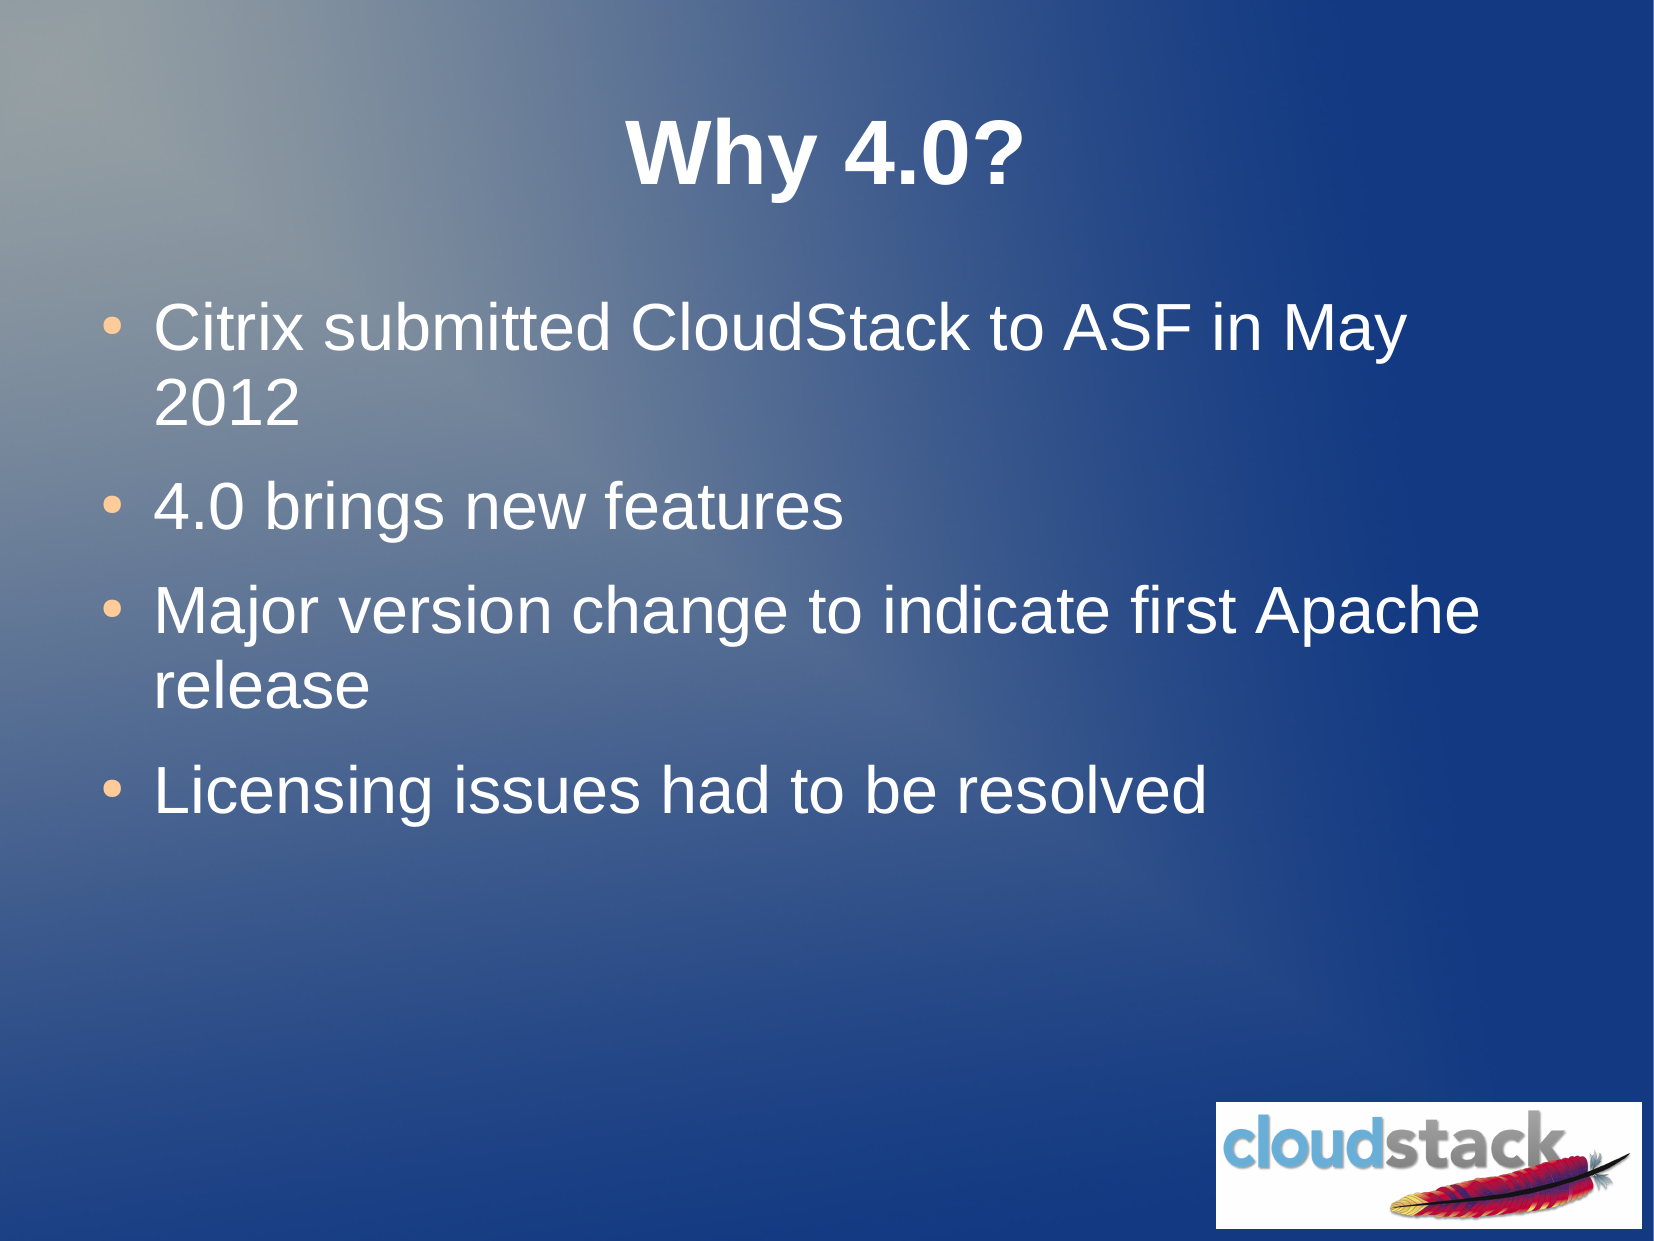

# Why 4.0?
Citrix submitted CloudStack to ASF in May 2012
4.0 brings new features
Major version change to indicate first Apache release
Licensing issues had to be resolved